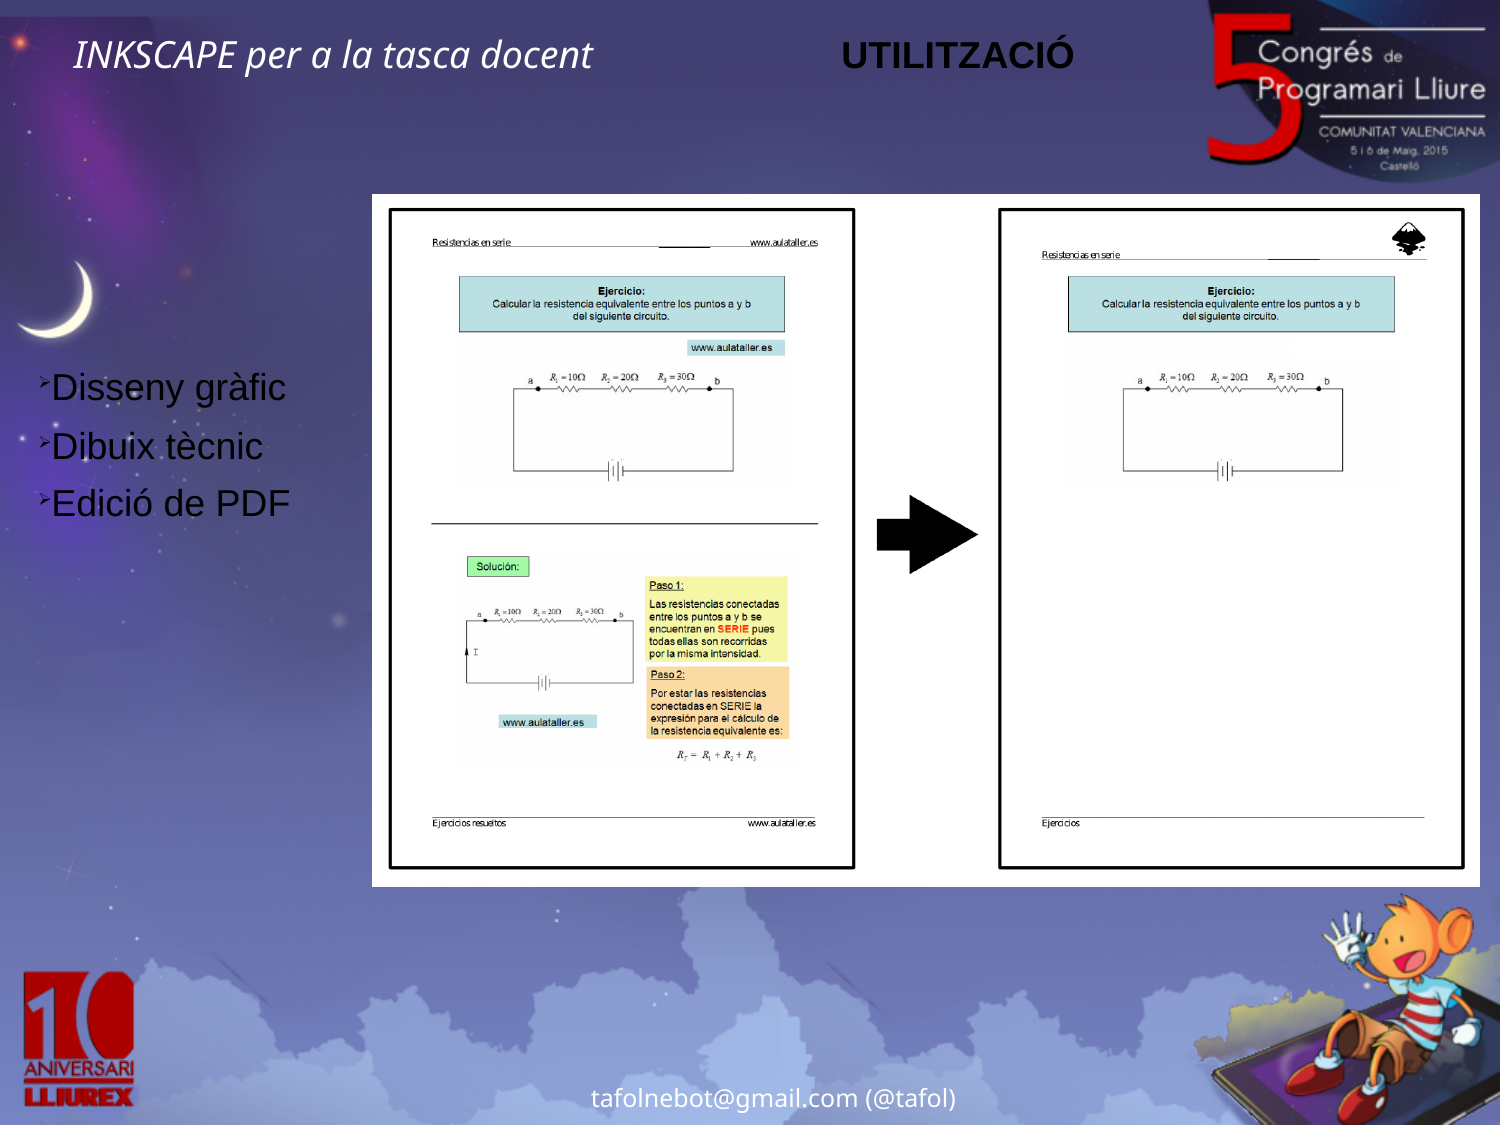

UTILITZACIÓ
Disseny gràfic
Dibuix tècnic
Edició de PDF